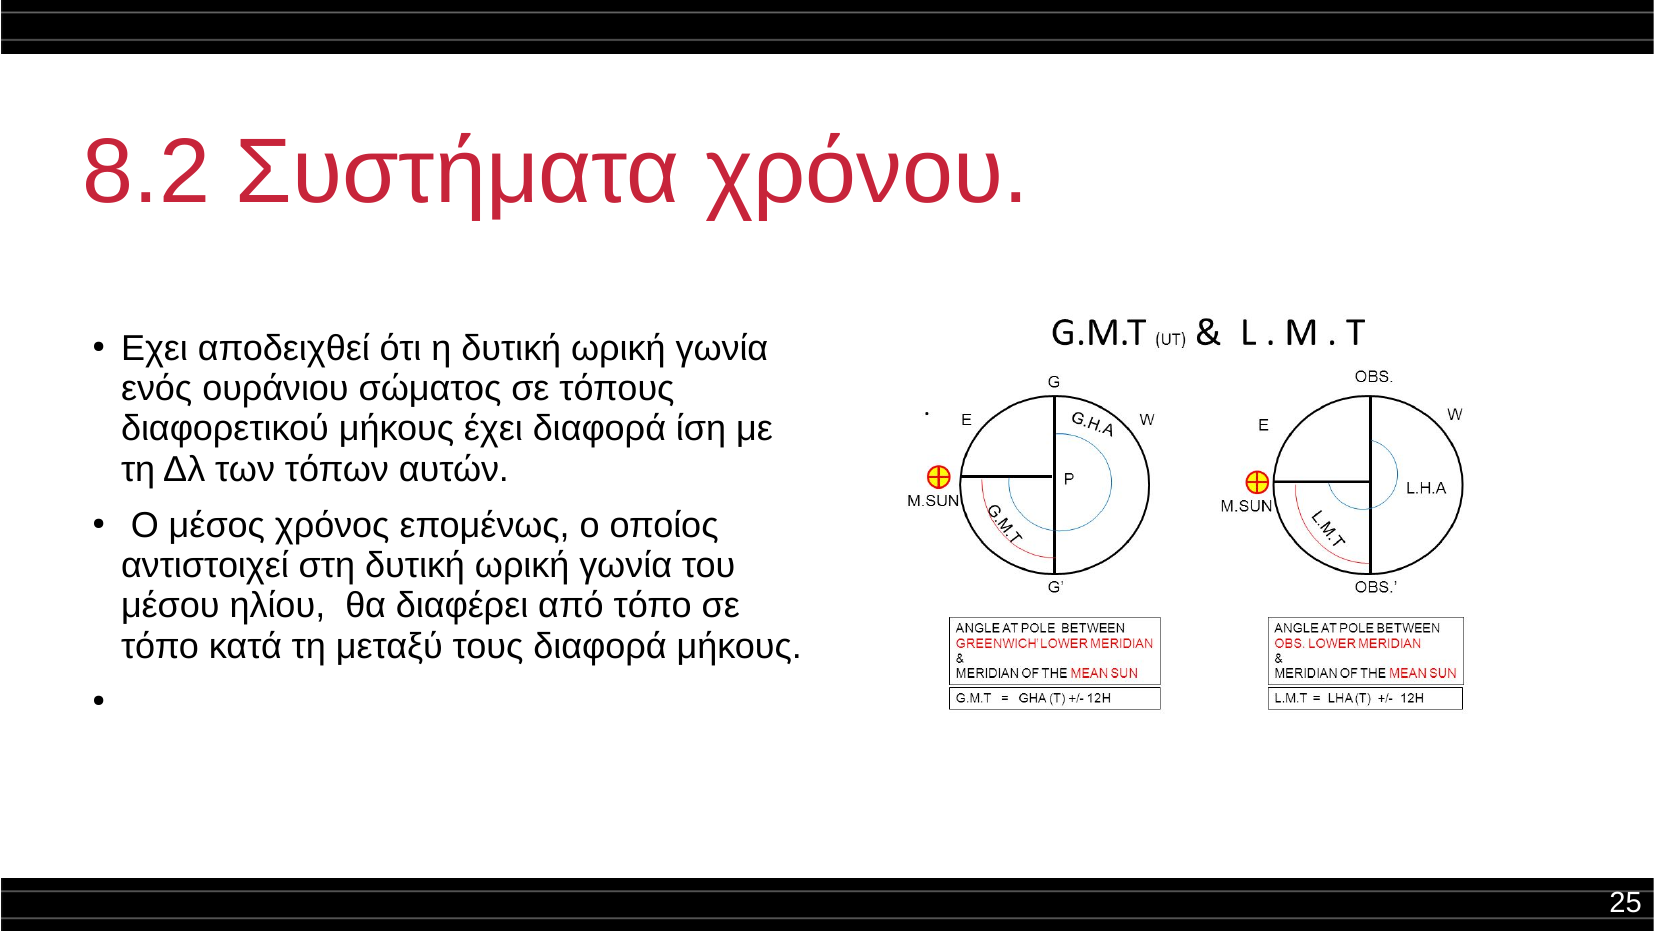

# 8.2 Συστήματα χρόνου.
Εχει αποδειχθεί ότι η δυτική ωρική γωνία ενός ουράνιου σώματος σε τόπους διαφορετικού μήκους έχει διαφορά ίση με τη Δλ των τόπων αυτών.
 Ο μέσος χρόνος επομένως, ο οποίος αντιστοιχεί στη δυτική ωρική γωνία του μέσου ηλίου, θα διαφέρει από τόπο σε τόπο κατά τη μεταξύ τους διαφορά μήκους.